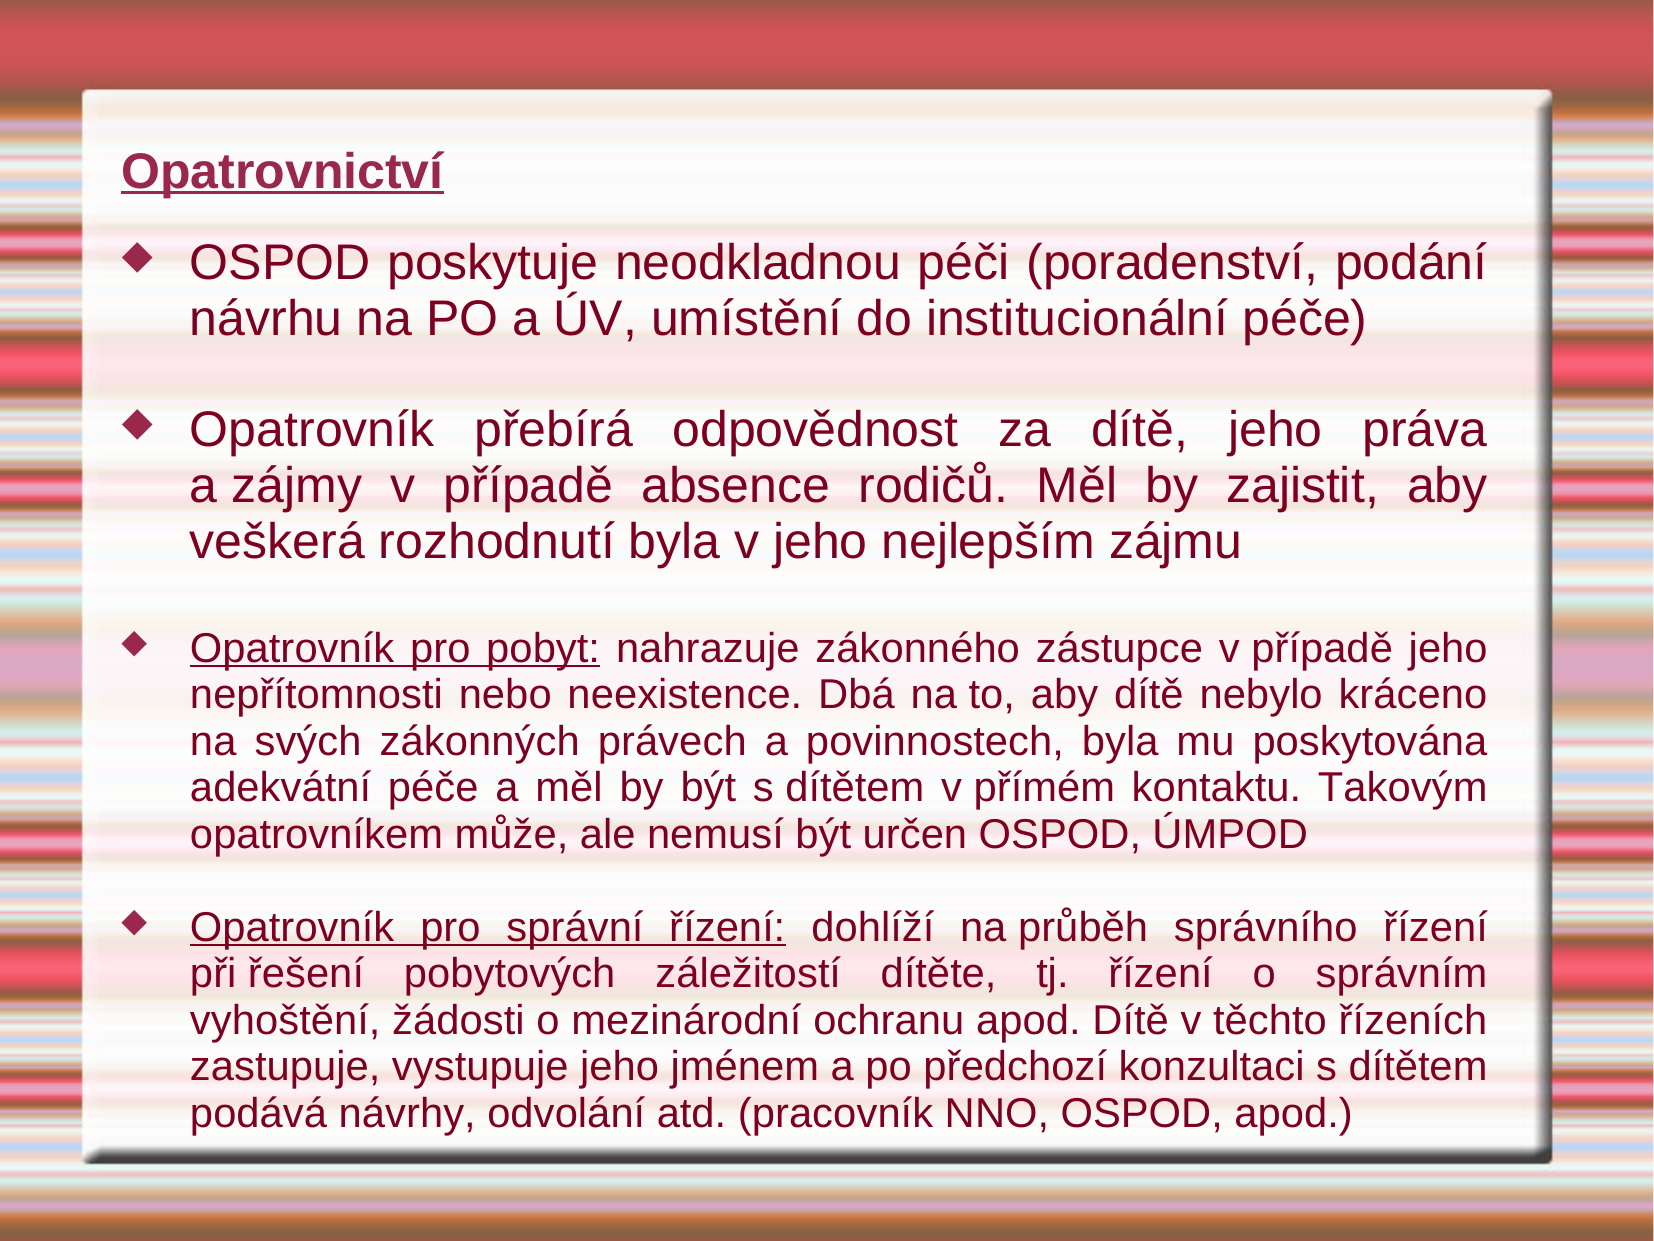

# Opatrovnictví
OSPOD poskytuje neodkladnou péči (poradenství, podání návrhu na PO a ÚV, umístění do institucionální péče)
Opatrovník přebírá odpovědnost za dítě, jeho práva a zájmy v případě absence rodičů. Měl by zajistit, aby veškerá rozhodnutí byla v jeho nejlepším zájmu
Opatrovník pro pobyt: nahrazuje zákonného zástupce v případě jeho nepřítomnosti nebo neexistence. Dbá na to, aby dítě nebylo kráceno na svých zákonných právech a povinnostech, byla mu poskytována adekvátní péče a měl by být s dítětem v přímém kontaktu. Takovým opatrovníkem může, ale nemusí být určen OSPOD, ÚMPOD
Opatrovník pro správní řízení: dohlíží na průběh správního řízení při řešení pobytových záležitostí dítěte, tj. řízení o správním vyhoštění, žádosti o mezinárodní ochranu apod. Dítě v těchto řízeních zastupuje, vystupuje jeho jménem a po předchozí konzultaci s dítětem podává návrhy, odvolání atd. (pracovník NNO, OSPOD, apod.)